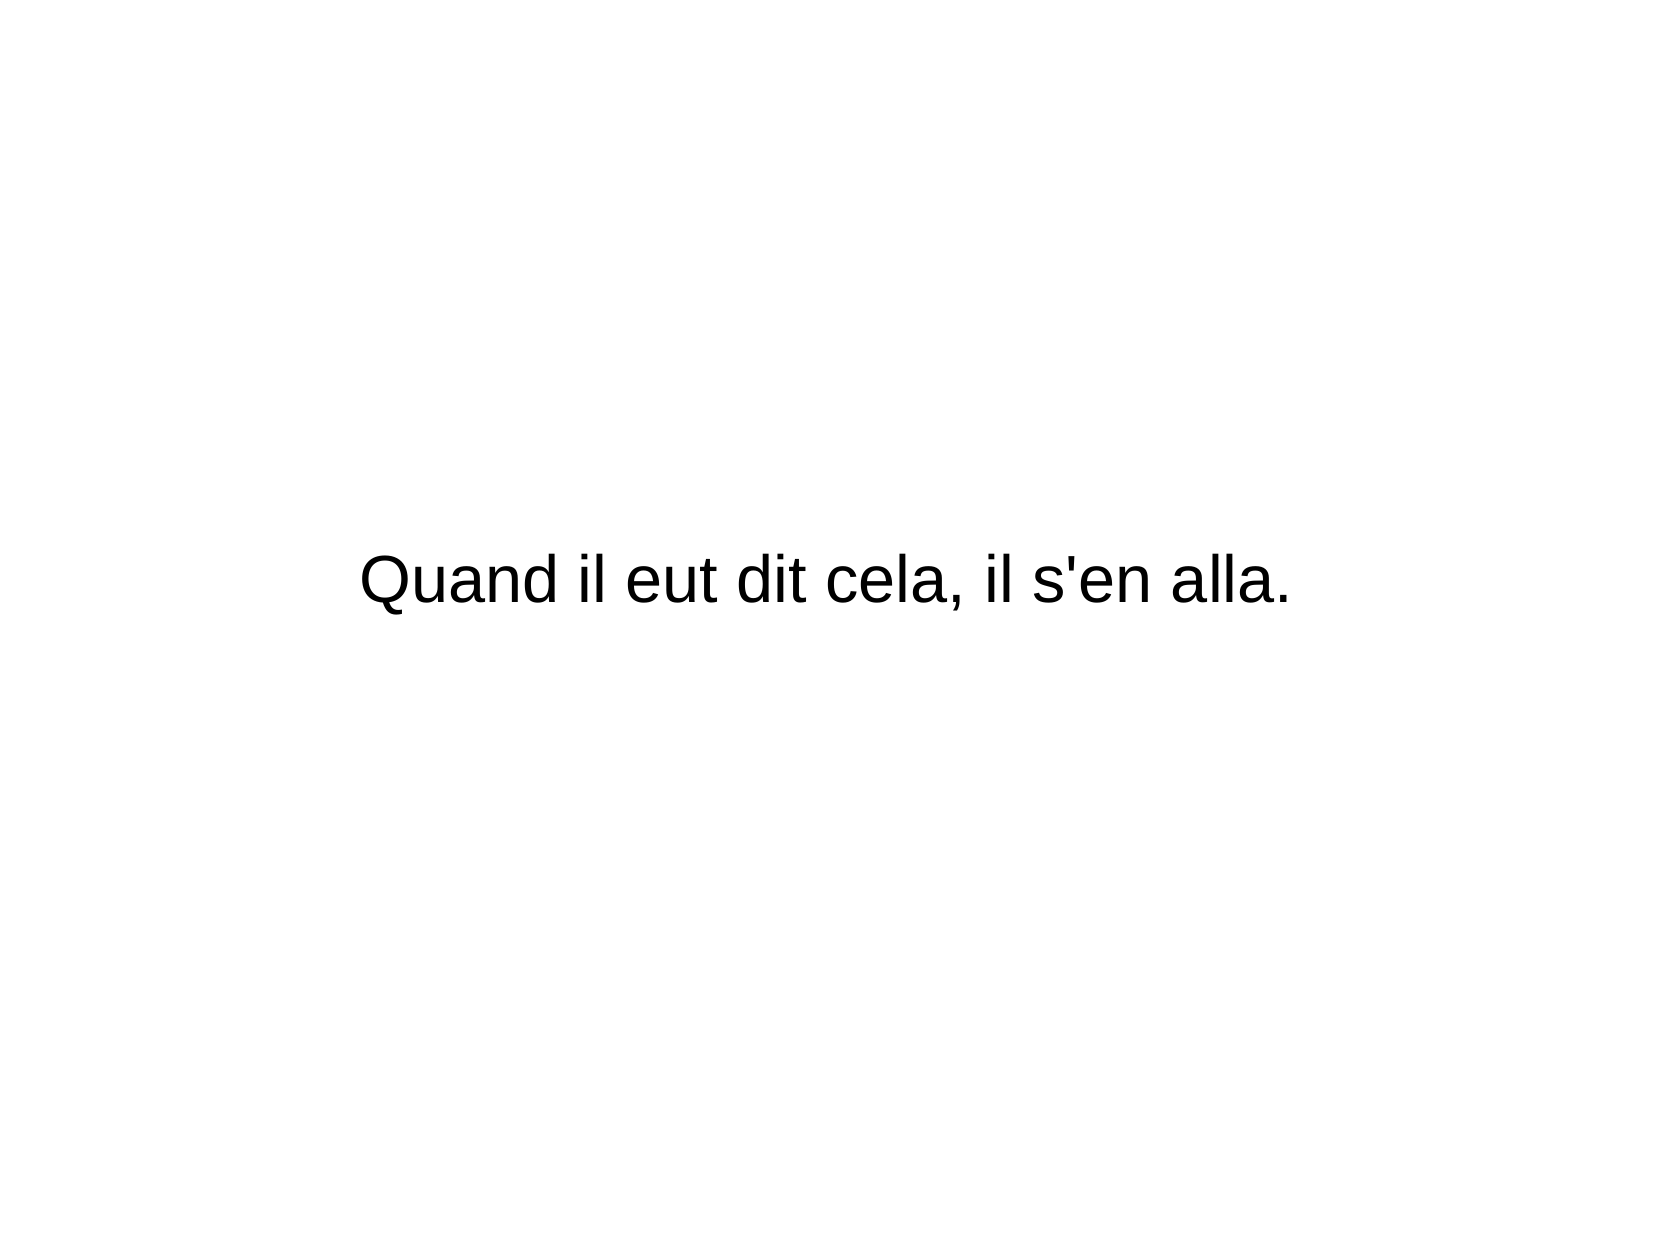

# Quand il eut dit cela, il s'en alla.